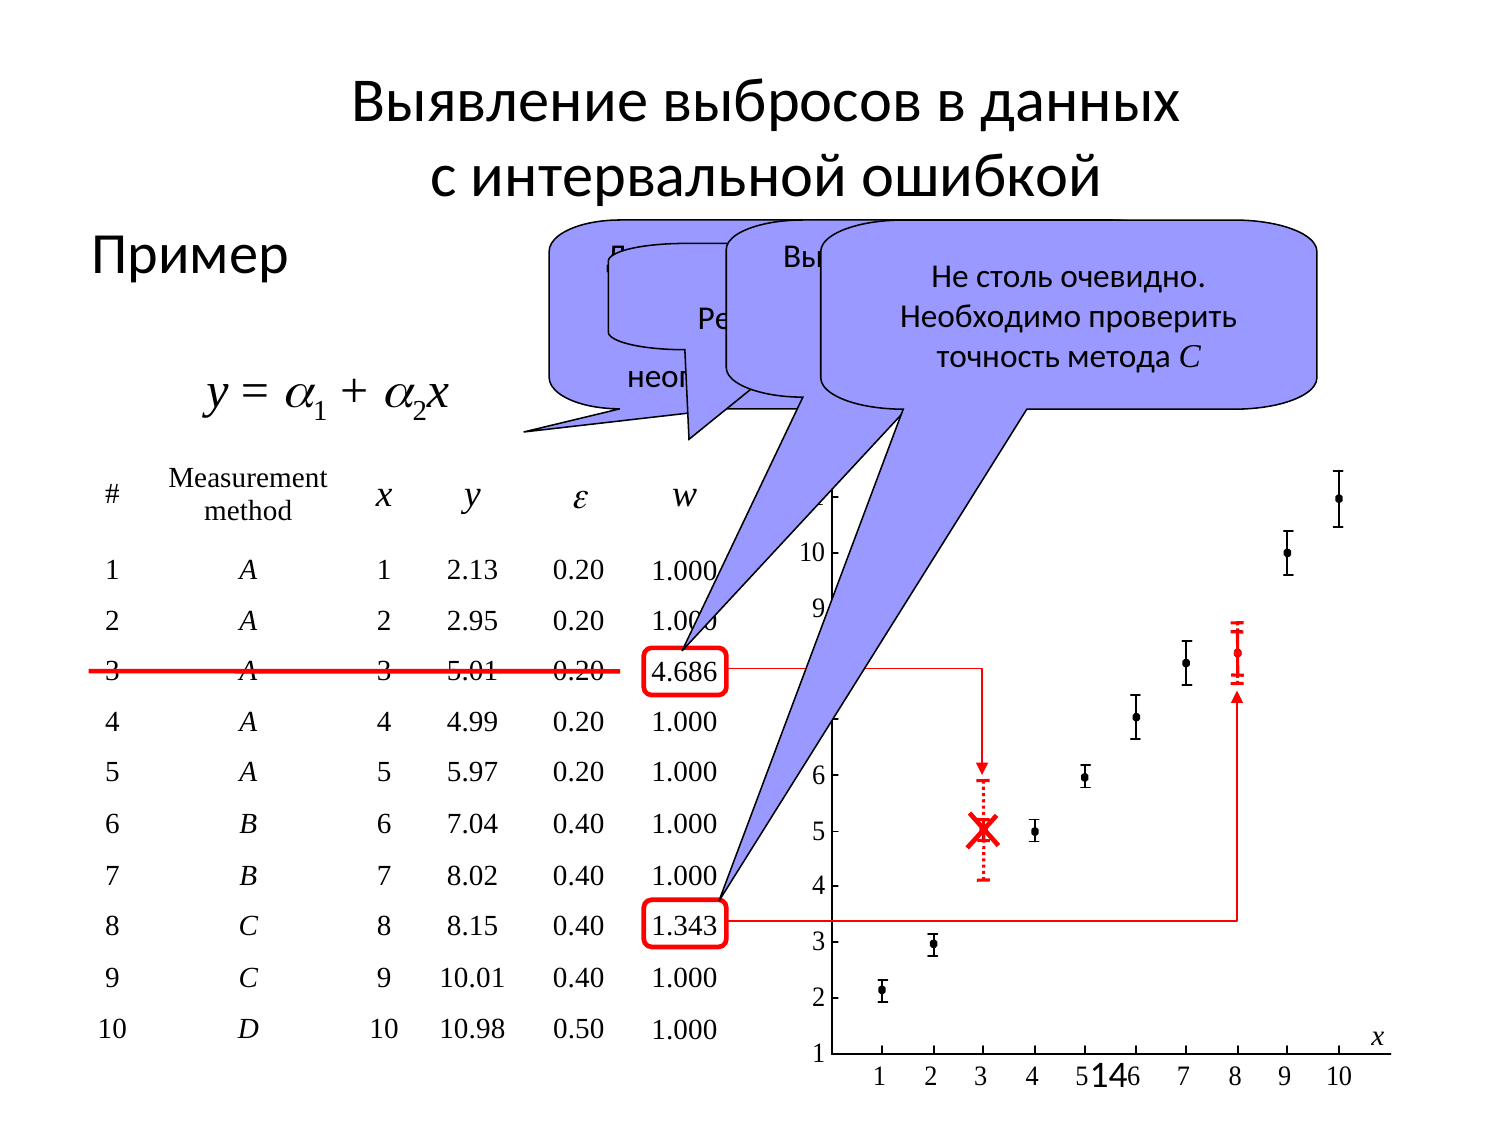

Выявление выбросов в данных
с интервальной ошибкой
# Пример
Данные с выбросами, порождающие пустое множество неопределенности
Выброс, обусловленный грубой ошибкой.
Пробуем удалить
это наблюдение
Не столь очевидно.
Необходимо проверить точность метода C
1-я попытка
Решение ЗЛП (1)-(3)
y = 1 + 2x
y
| w |
| --- |
| 1.000 |
| 1.000 |
| 4.686 |
| 1.000 |
| 1.000 |
| 1.000 |
| 1.000 |
| 1.343 |
| 1.000 |
| 1.000 |
| # | Measurement method | x | y |  |
| --- | --- | --- | --- | --- |
| 1 | A | 1 | 2.13 | 0.20 |
| 2 | A | 2 | 2.95 | 0.20 |
| 3 | A | 3 | 5.01 | 0.20 |
| 4 | A | 4 | 4.99 | 0.20 |
| 5 | A | 5 | 5.97 | 0.20 |
| 6 | B | 6 | 7.04 | 0.40 |
| 7 | B | 7 | 8.02 | 0.40 |
| 8 | C | 8 | 8.15 | 0.40 |
| 9 | C | 9 | 10.01 | 0.40 |
| 10 | D | 10 | 10.98 | 0.50 |
x
14